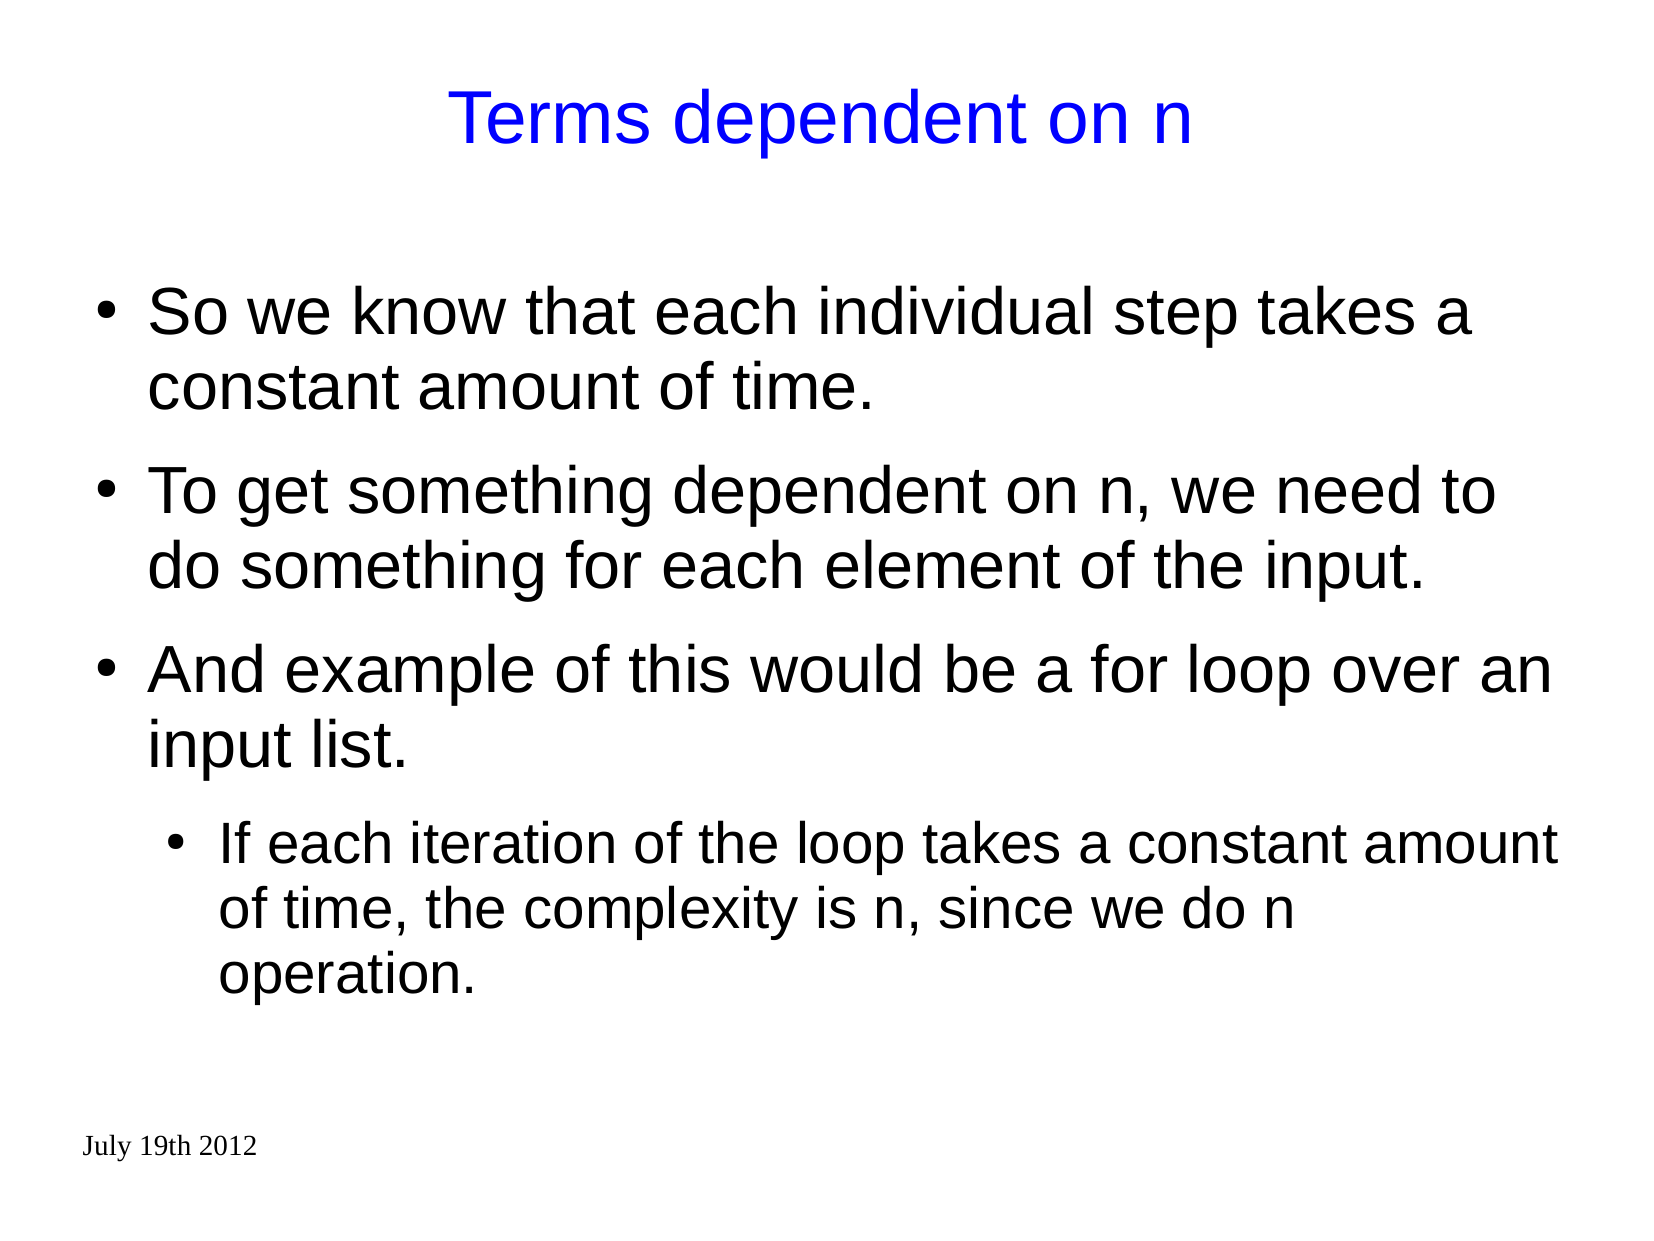

# Terms dependent on n
So we know that each individual step takes a constant amount of time.
To get something dependent on n, we need to do something for each element of the input.
And example of this would be a for loop over an input list.
If each iteration of the loop takes a constant amount of time, the complexity is n, since we do n operation.
July 19th 2012